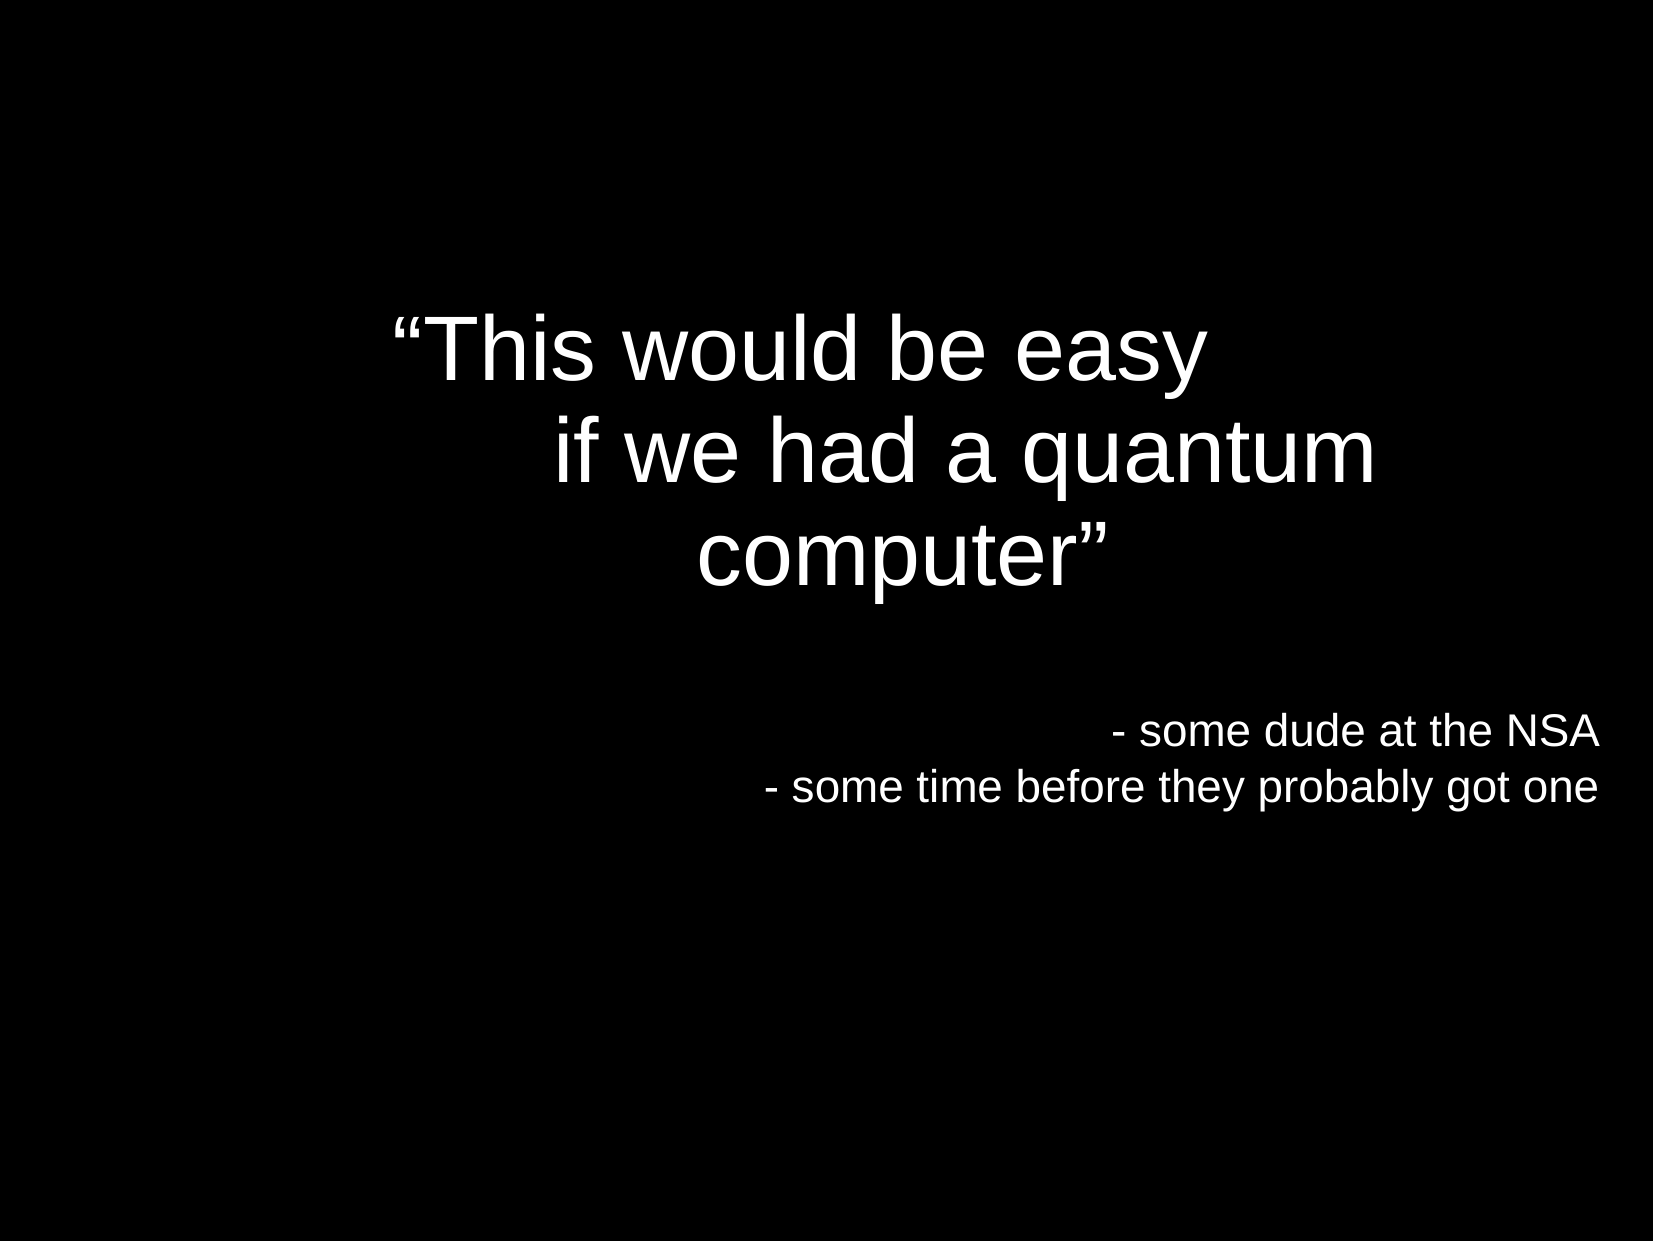

# “This would be easy if we had a quantum computer”
 - some dude at the NSA
 - some time before they probably got one